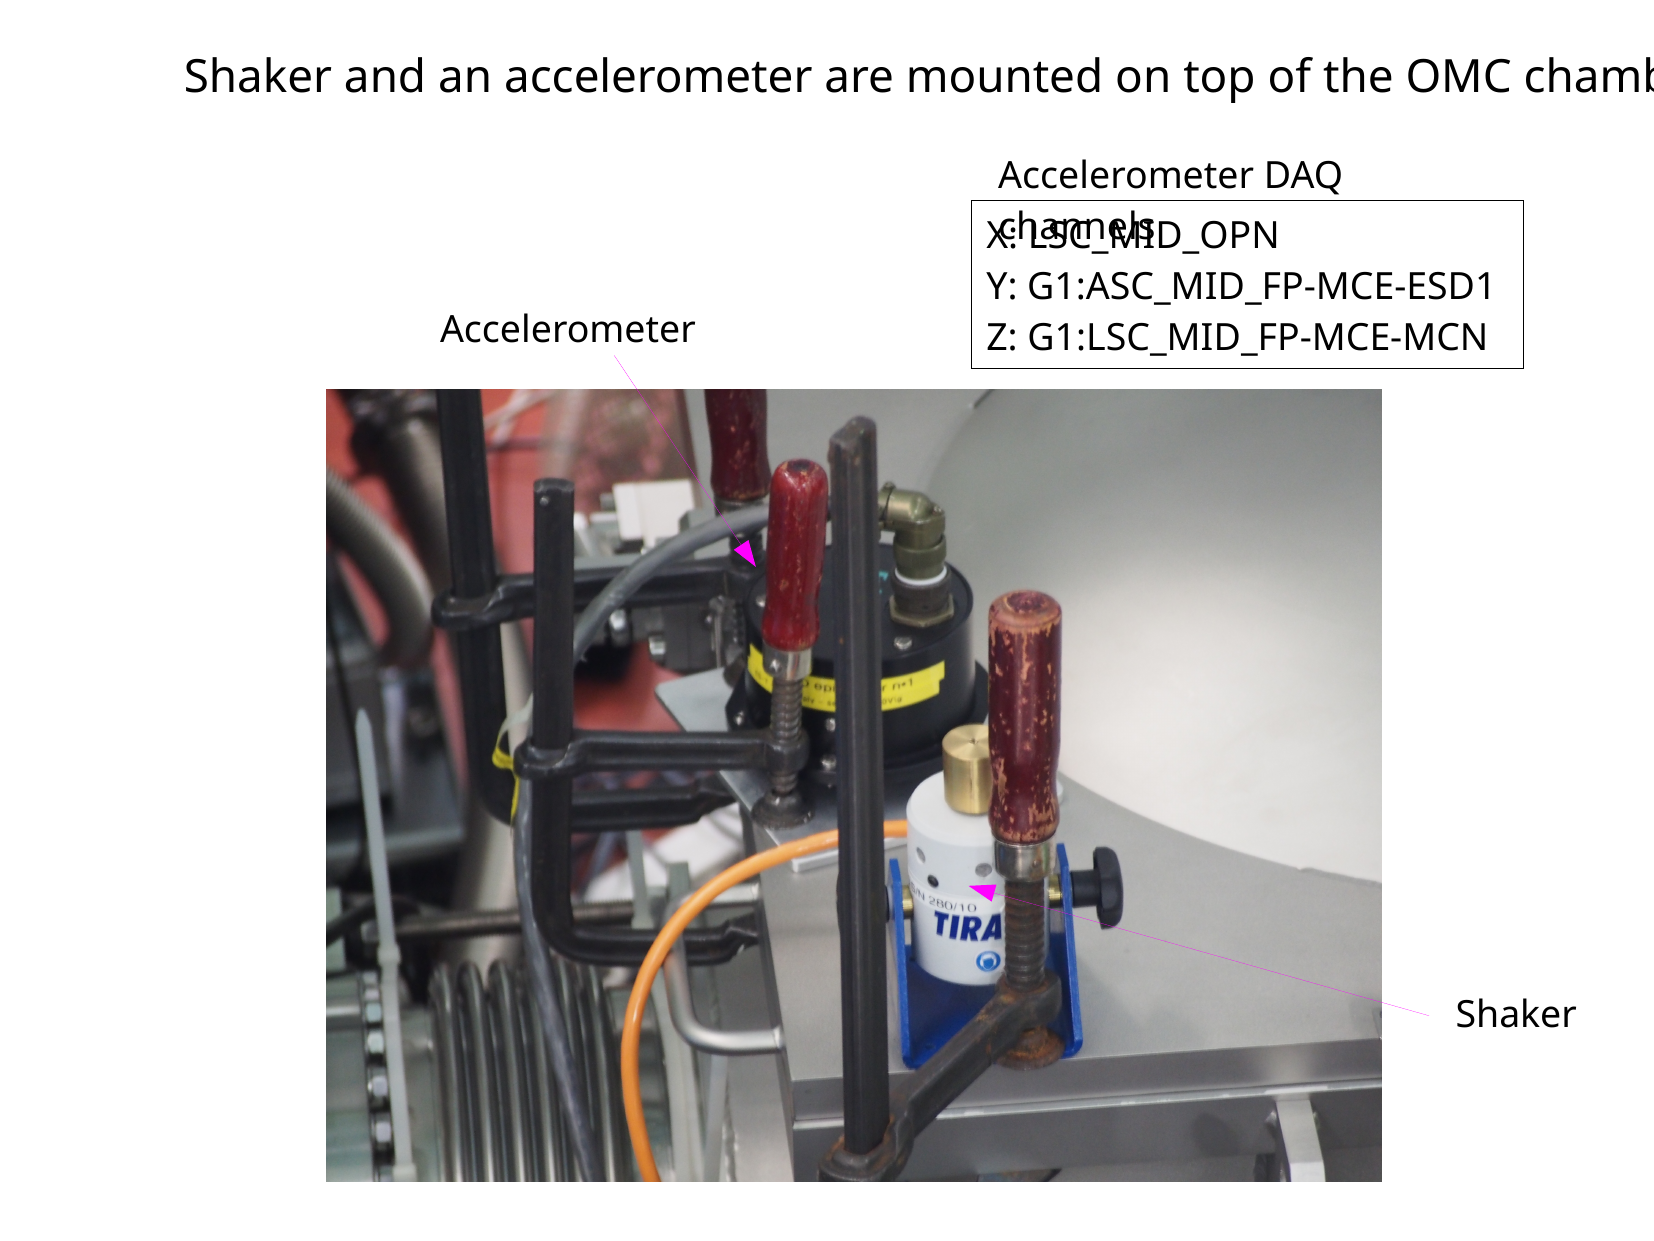

Shaker and an accelerometer are mounted on top of the OMC chamber
Accelerometer DAQ channels
X: LSC_MID_OPN
Y: G1:ASC_MID_FP-MCE-ESD1
Z: G1:LSC_MID_FP-MCE-MCN
Accelerometer
Shaker